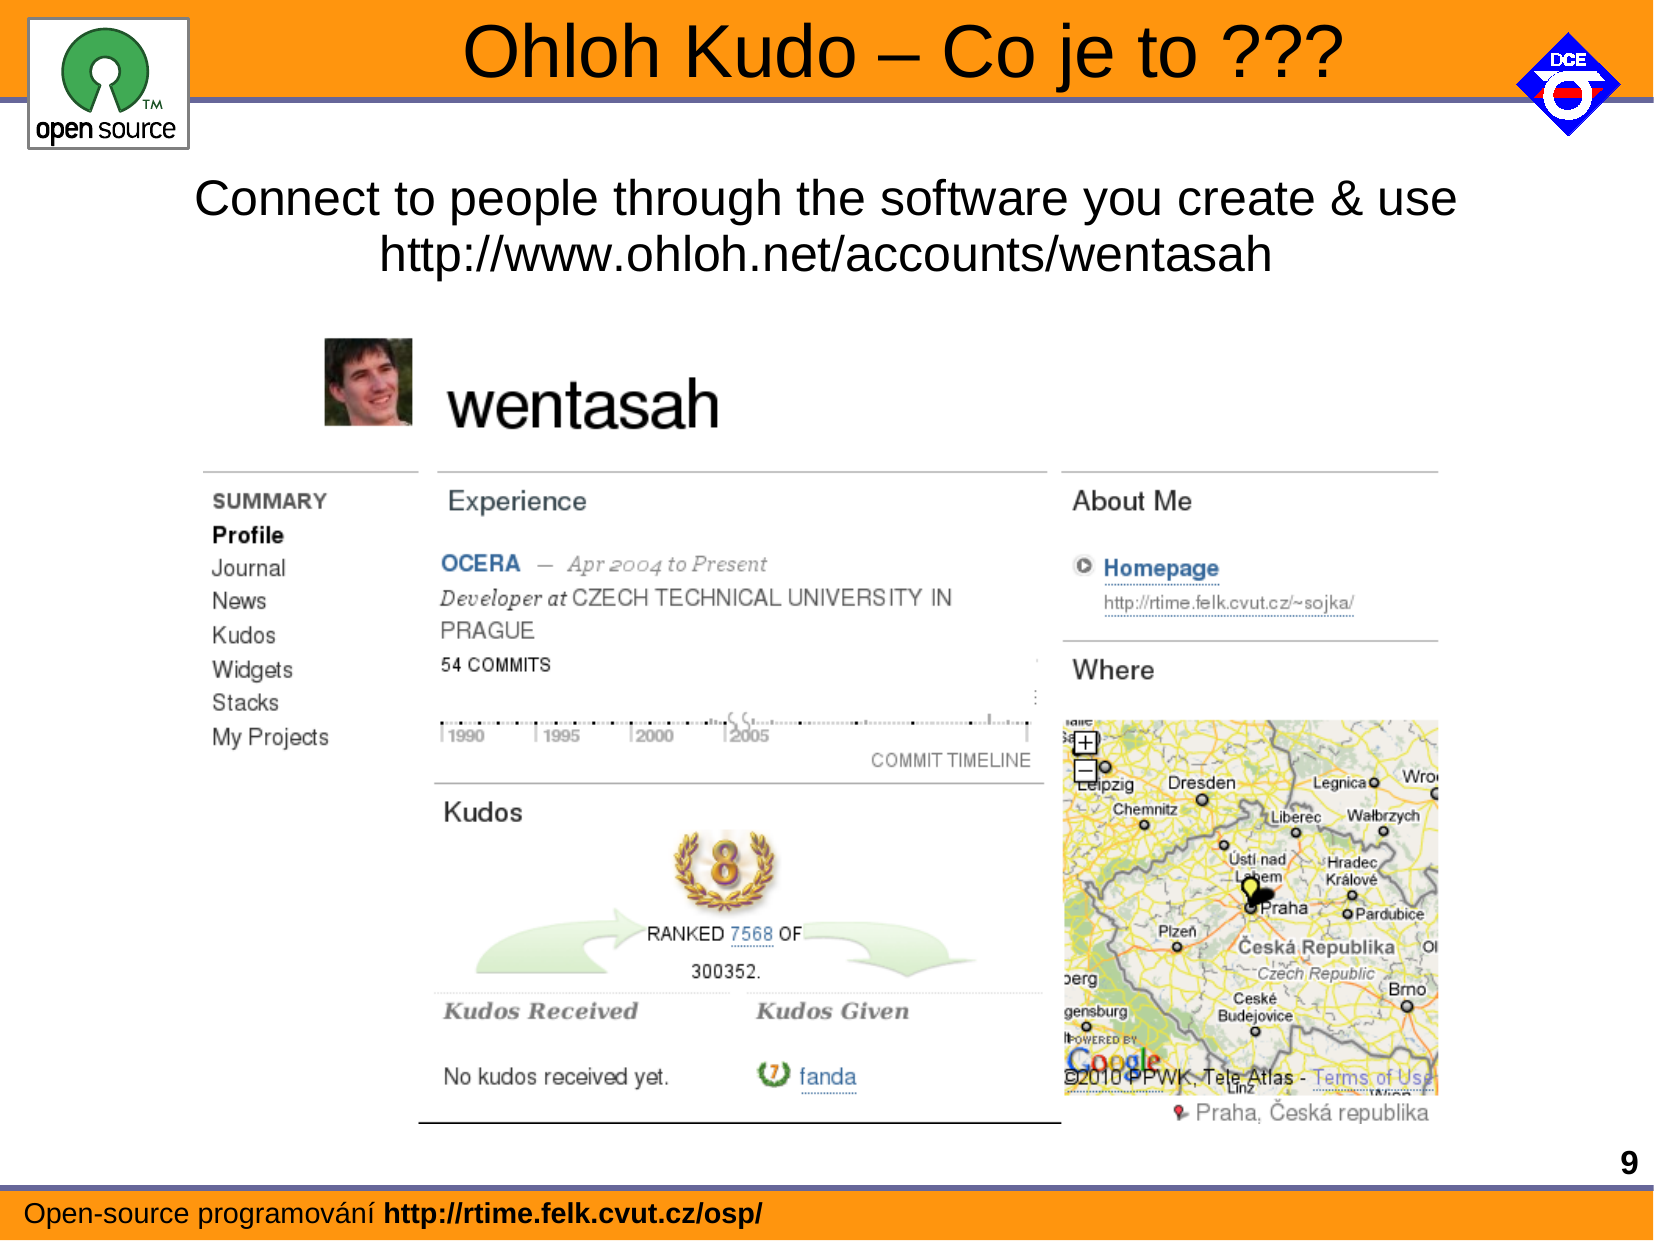

# Ohloh Kudo – Co je to ???
Connect to people through the software you create & use
http://www.ohloh.net/accounts/wentasah